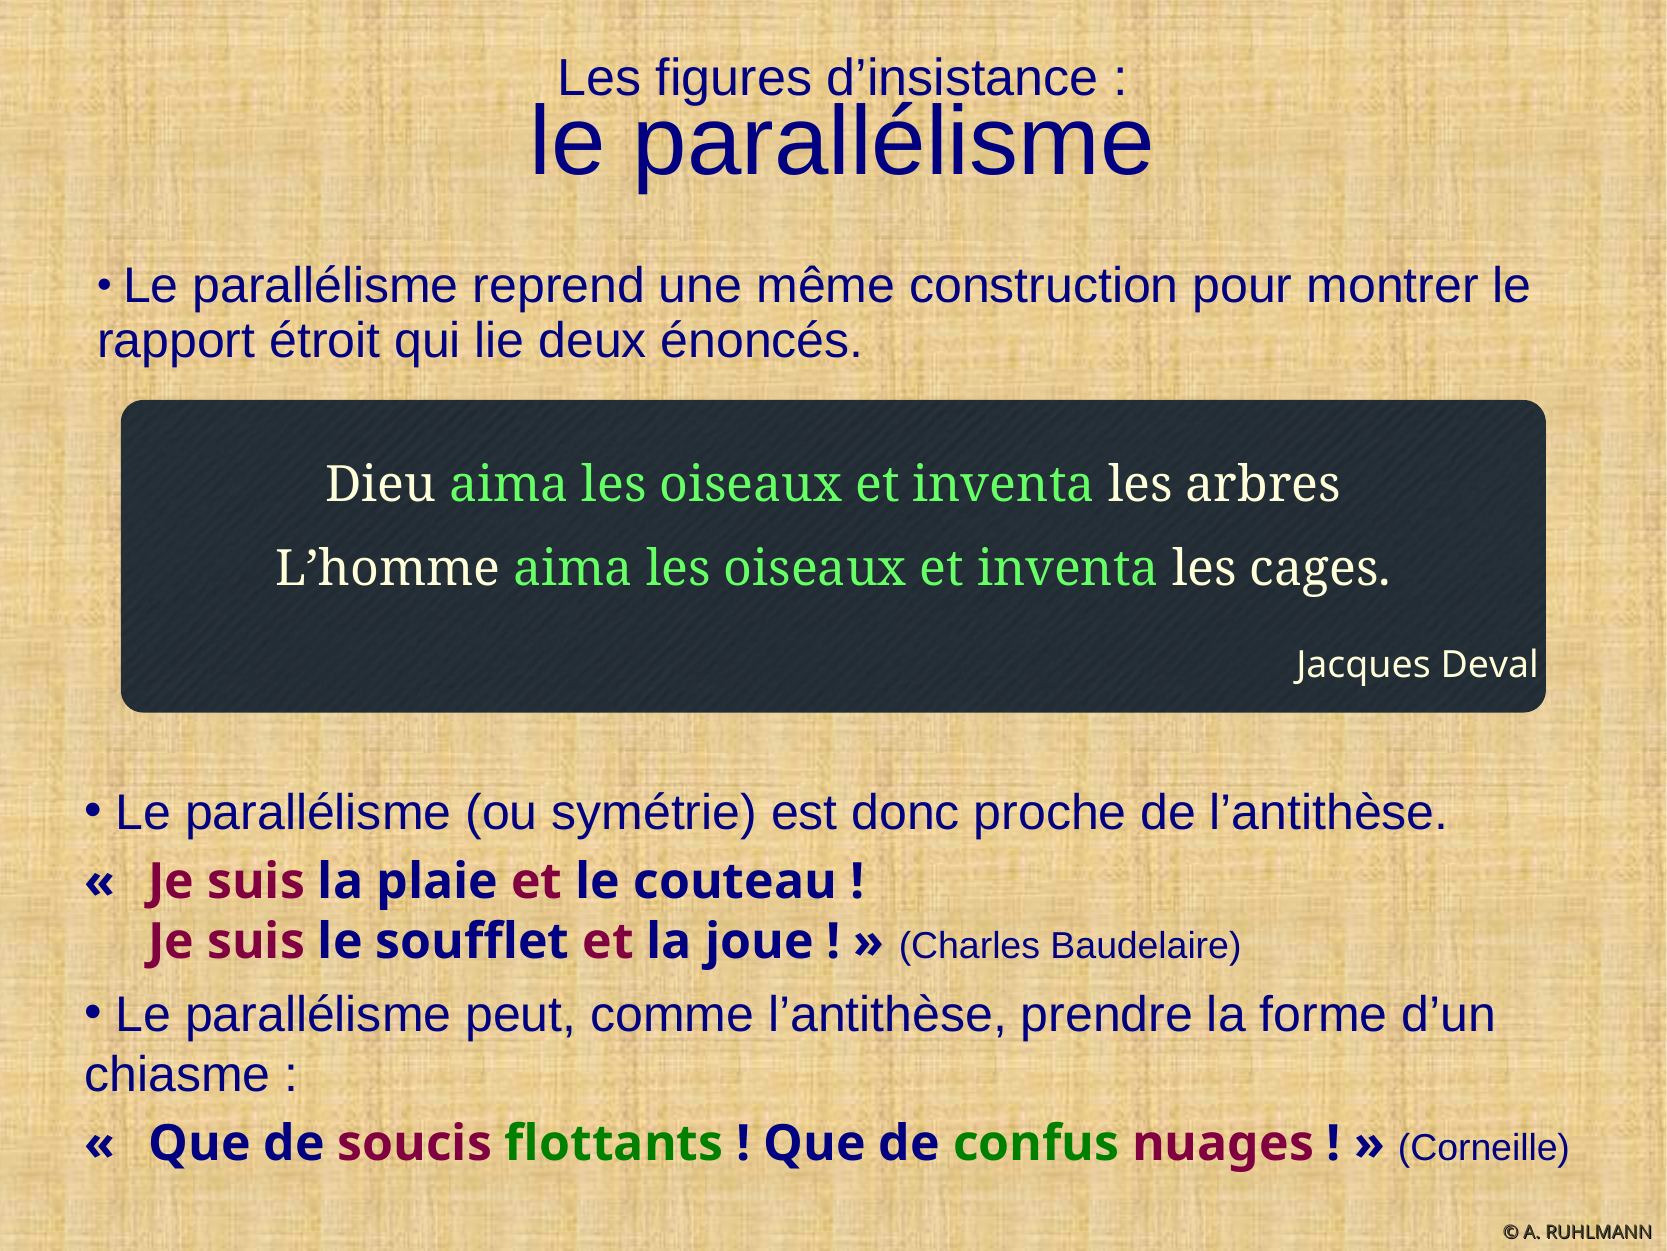

# Les figures d’insistance : le parallélisme
 Le parallélisme reprend une même construction pour montrer le rapport étroit qui lie deux énoncés.
Dieu aima les oiseaux et inventa les arbres
L’homme aima les oiseaux et inventa les cages.
Jacques Deval
 Le parallélisme (ou symétrie) est donc proche de l’antithèse.
«	Je suis la plaie et le couteau !
	Je suis le soufflet et la joue ! » (Charles Baudelaire)
 Le parallélisme peut, comme l’antithèse, prendre la forme d’un chiasme :
«	Que de soucis flottants ! Que de confus nuages ! » (Corneille)
© A. RUHLMANN